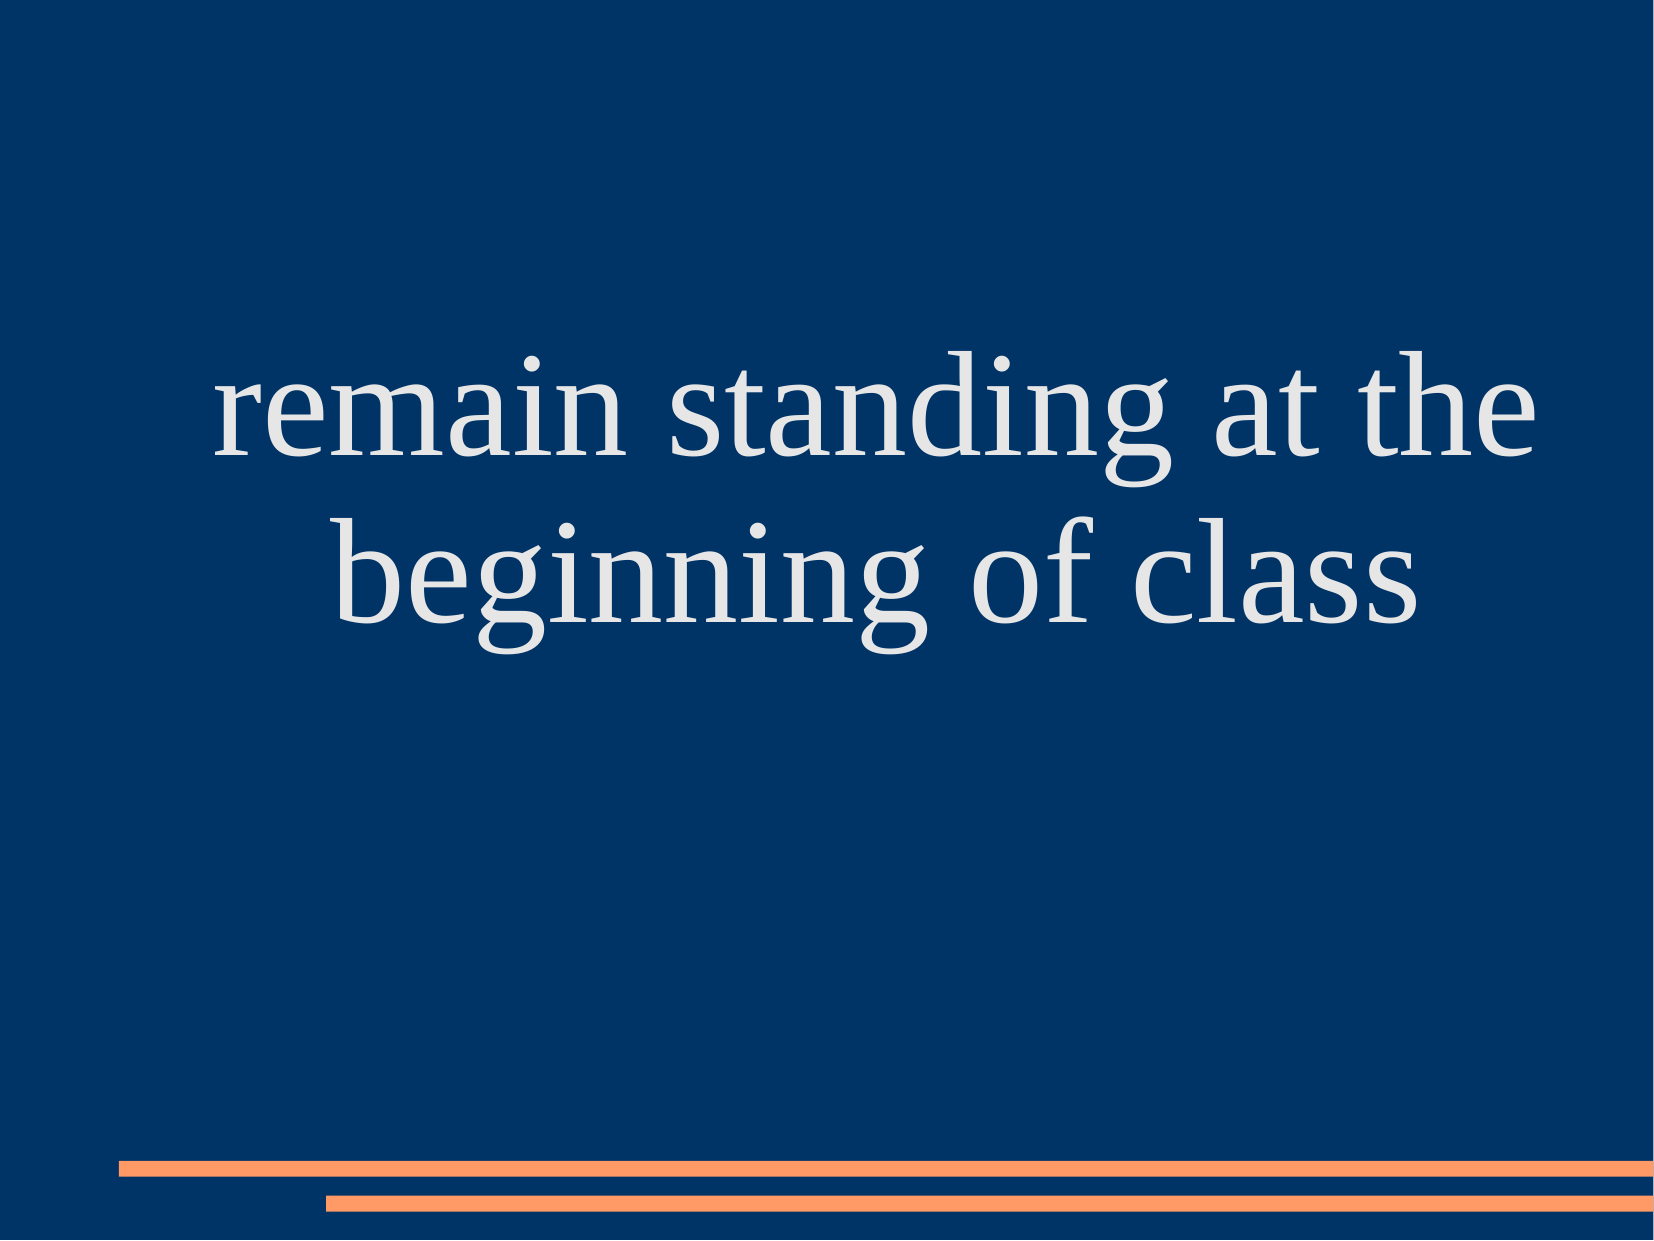

#
remain standing at the beginning of class